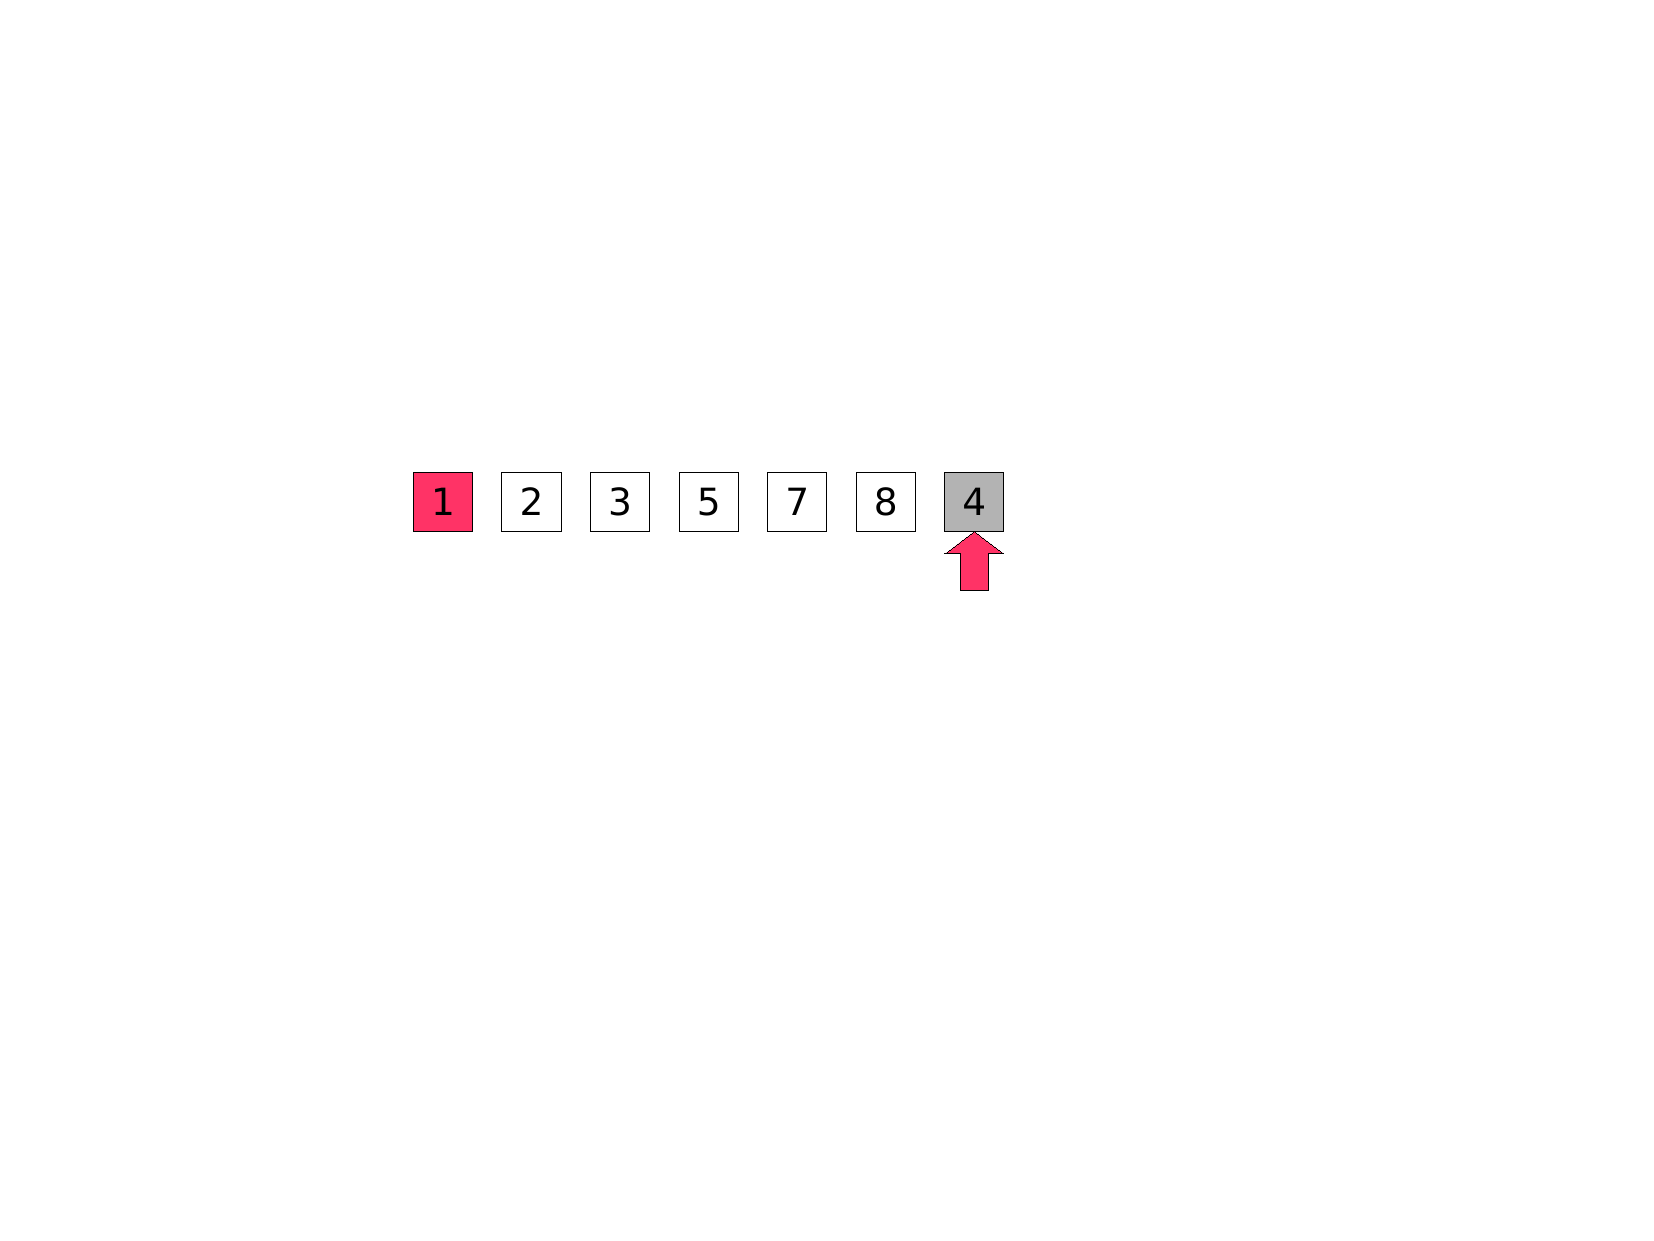

1
2
3
5
7
8
4